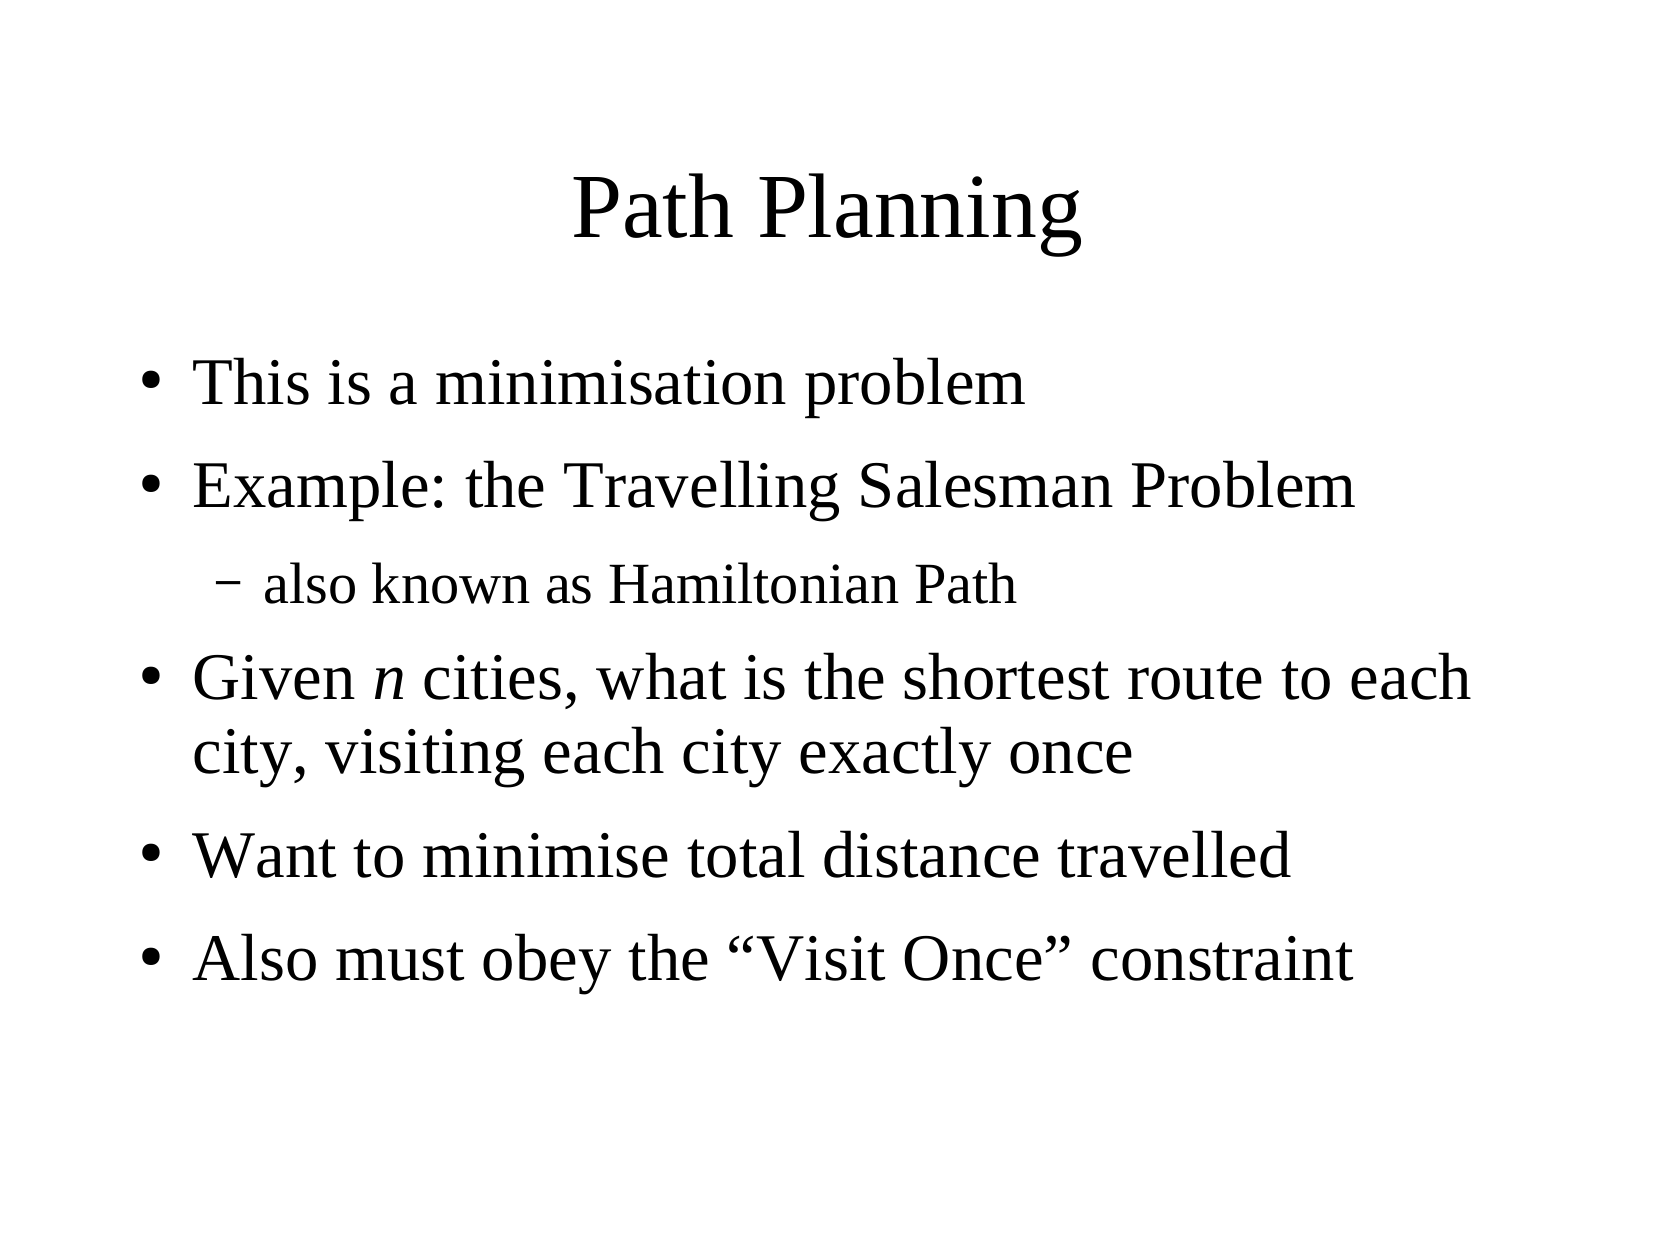

# Path Planning
This is a minimisation problem
Example: the Travelling Salesman Problem
also known as Hamiltonian Path
Given n cities, what is the shortest route to each city, visiting each city exactly once
Want to minimise total distance travelled
Also must obey the “Visit Once” constraint